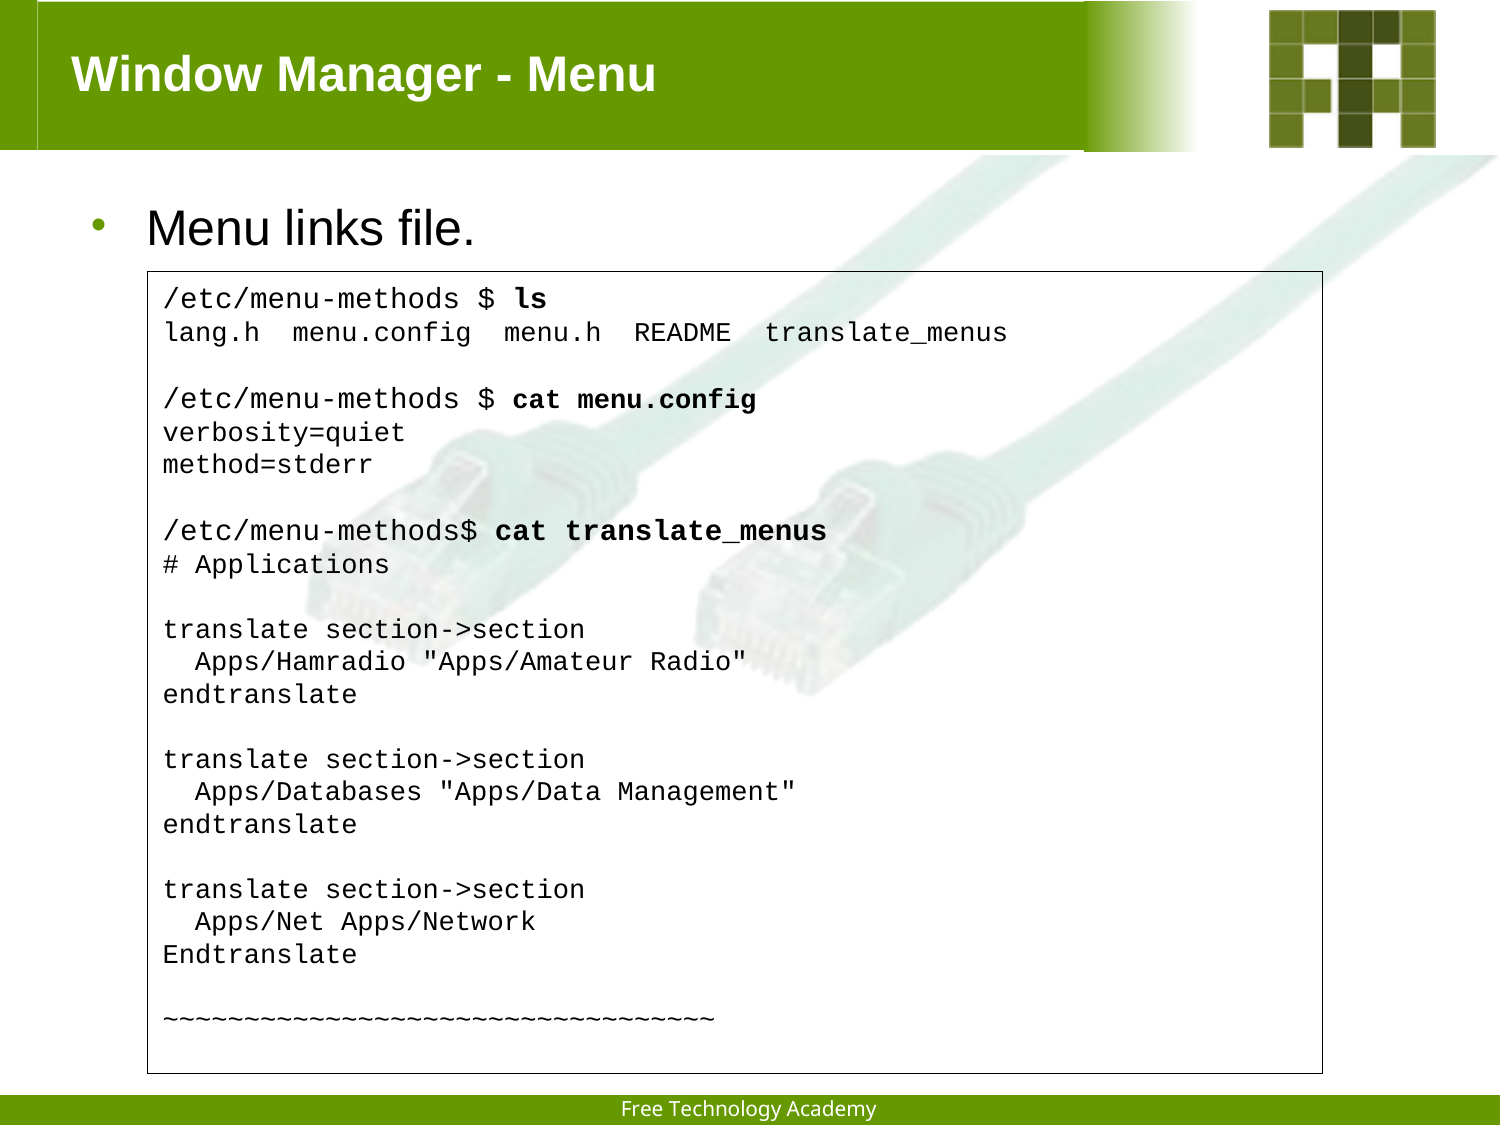

Window Manager - Menu
# Menu links file.
/etc/menu-methods $ ls
lang.h menu.config menu.h README translate_menus
/etc/menu-methods $ cat menu.config
verbosity=quiet
method=stderr
/etc/menu-methods$ cat translate_menus
# Applications
translate section->section
 Apps/Hamradio "Apps/Amateur Radio"
endtranslate
translate section->section
 Apps/Databases "Apps/Data Management"
endtranslate
translate section->section
 Apps/Net Apps/Network
Endtranslate
~~~~~~~~~~~~~~~~~~~~~~~~~~~~~~~~~~